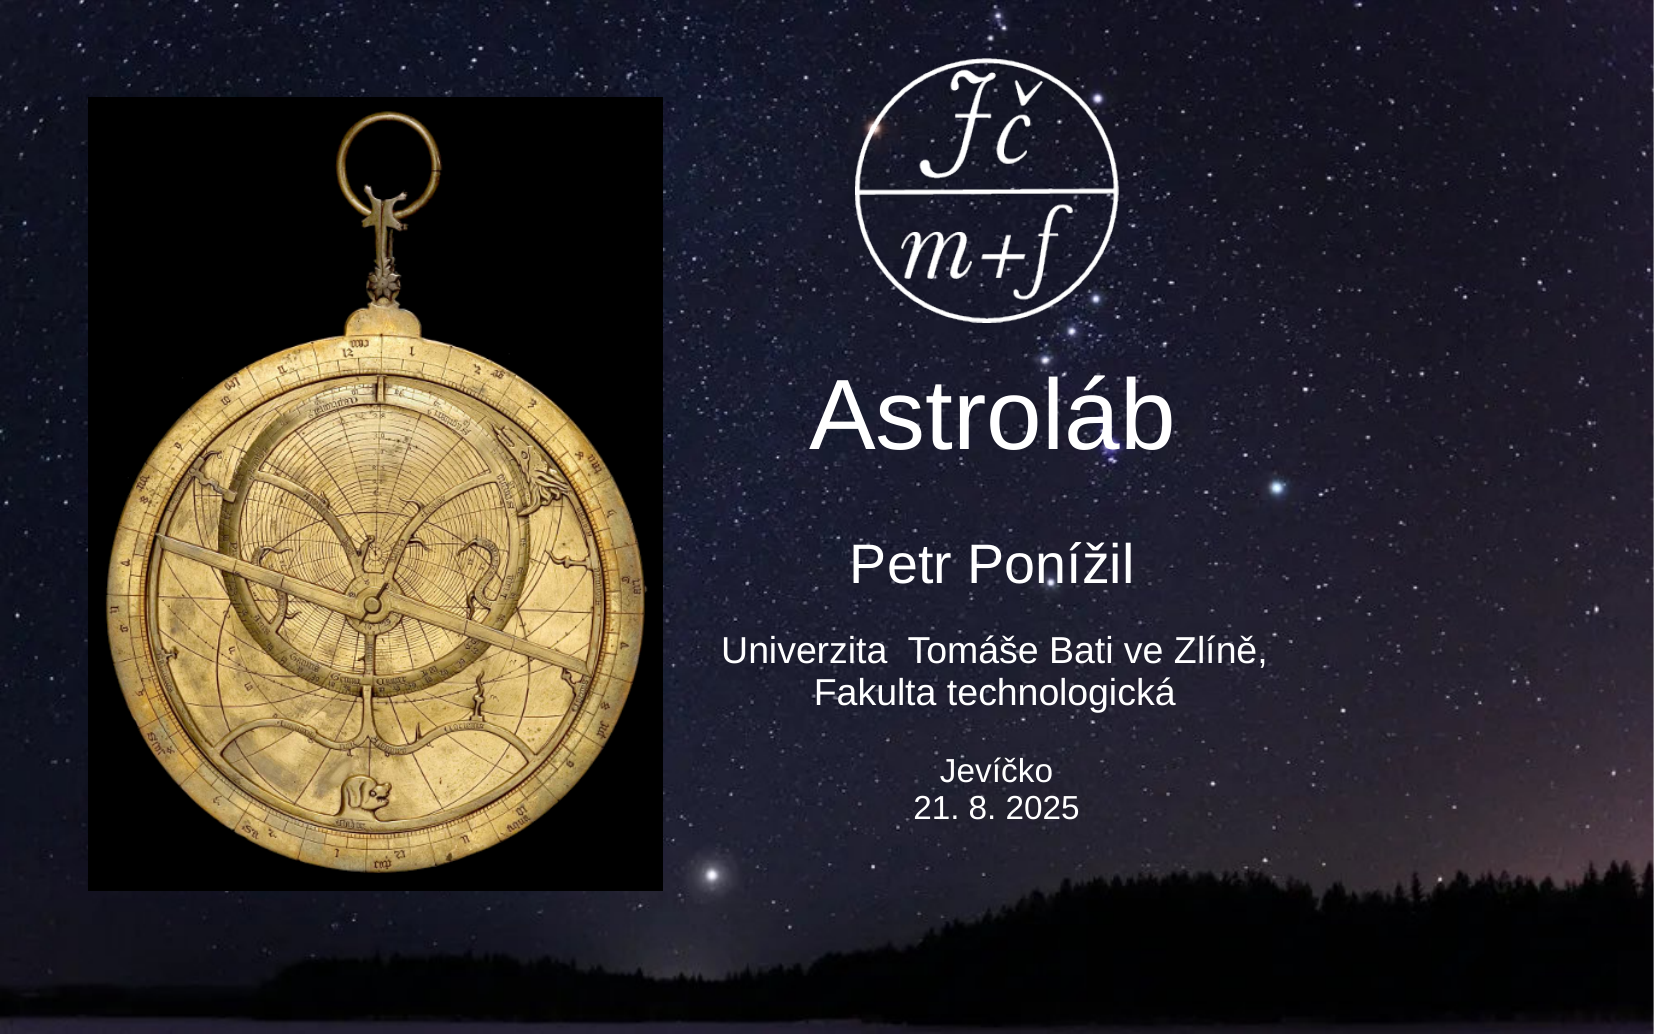

# Astroláb
Petr Ponížil
Univerzita Tomáše Bati ve Zlíně,
Fakulta technologická
Jevíčko
21. 8. 2025